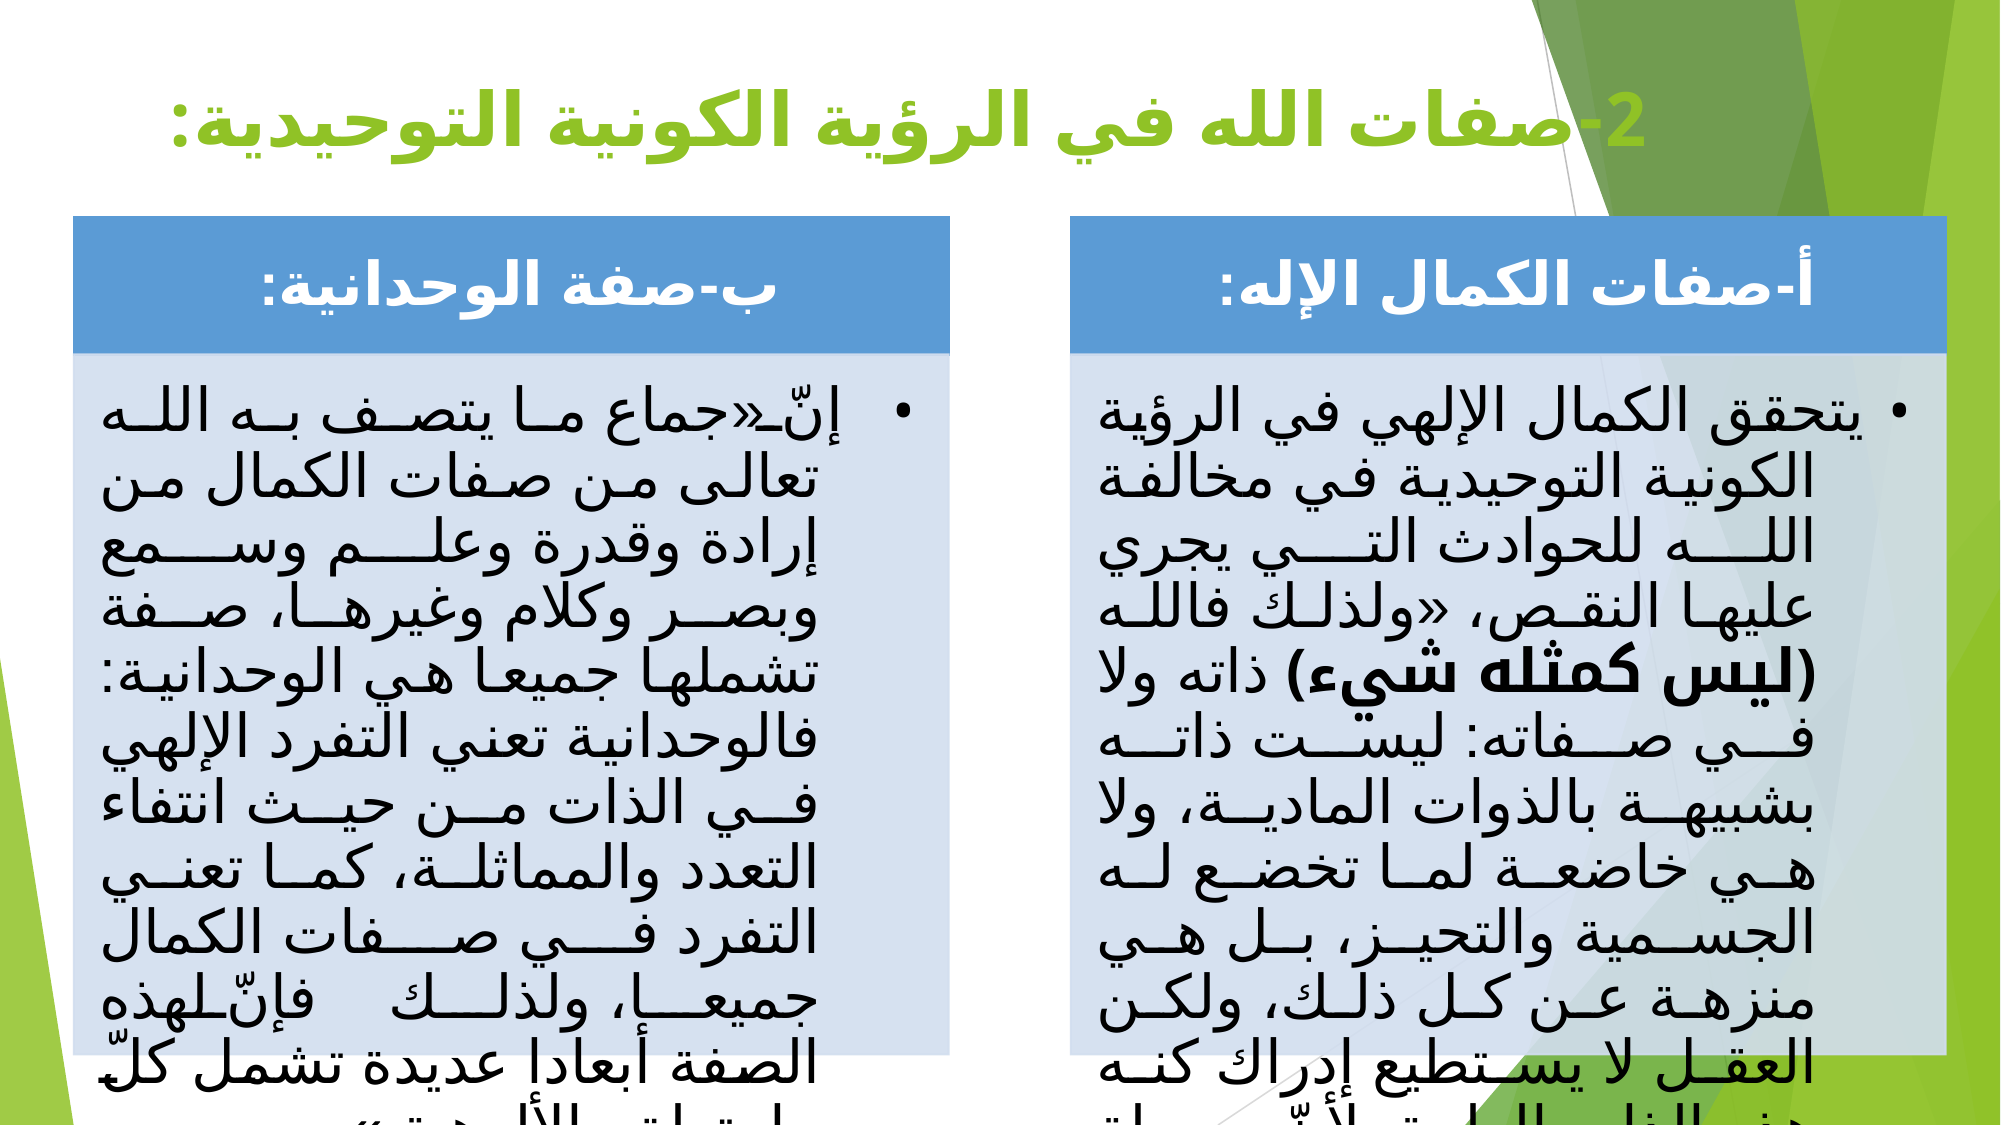

# 2-صفات الله في الرؤية الكونية التوحيدية:
ب-صفة الوحدانية:
أ-صفات الكمال الإله:
إنّ «جماع ما يتصف به الله تعالى من صفات الكمال من إرادة وقدرة وعلم وسمع وبصر وكلام وغيرها، صفة تشملها جميعا هي الوحدانية: فالوحدانية تعني التفرد الإلهي في الذات من حيث انتفاء التعدد والمماثلة، كما تعني التفرد في صفات الكمال جميعا، ولذلك فإنّ لهذه الصفة أبعادا عديدة تشمل كلّ ما يتعلق بالألوهية.»
يتحقق الكمال الإلهي في الرؤية الكونية التوحيدية في مخالفة الله للحوادث التي يجري عليها النقص، «ولذلك فالله ﴿ليس كمثله شيء﴾ ذاته ولا في صفاته: ليست ذاته بشبيهة بالذوات المادية، ولا هي خاضعة لما تخضع له الجسمية والتحيز، بل هي منزهة عن كل ذلك، ولكن العقل لا يستطيع إدراك كنه هذه الذات العلية لأنّ وسيلة معرفته المقايسة بالأشباه والنظائر والأمثال.»